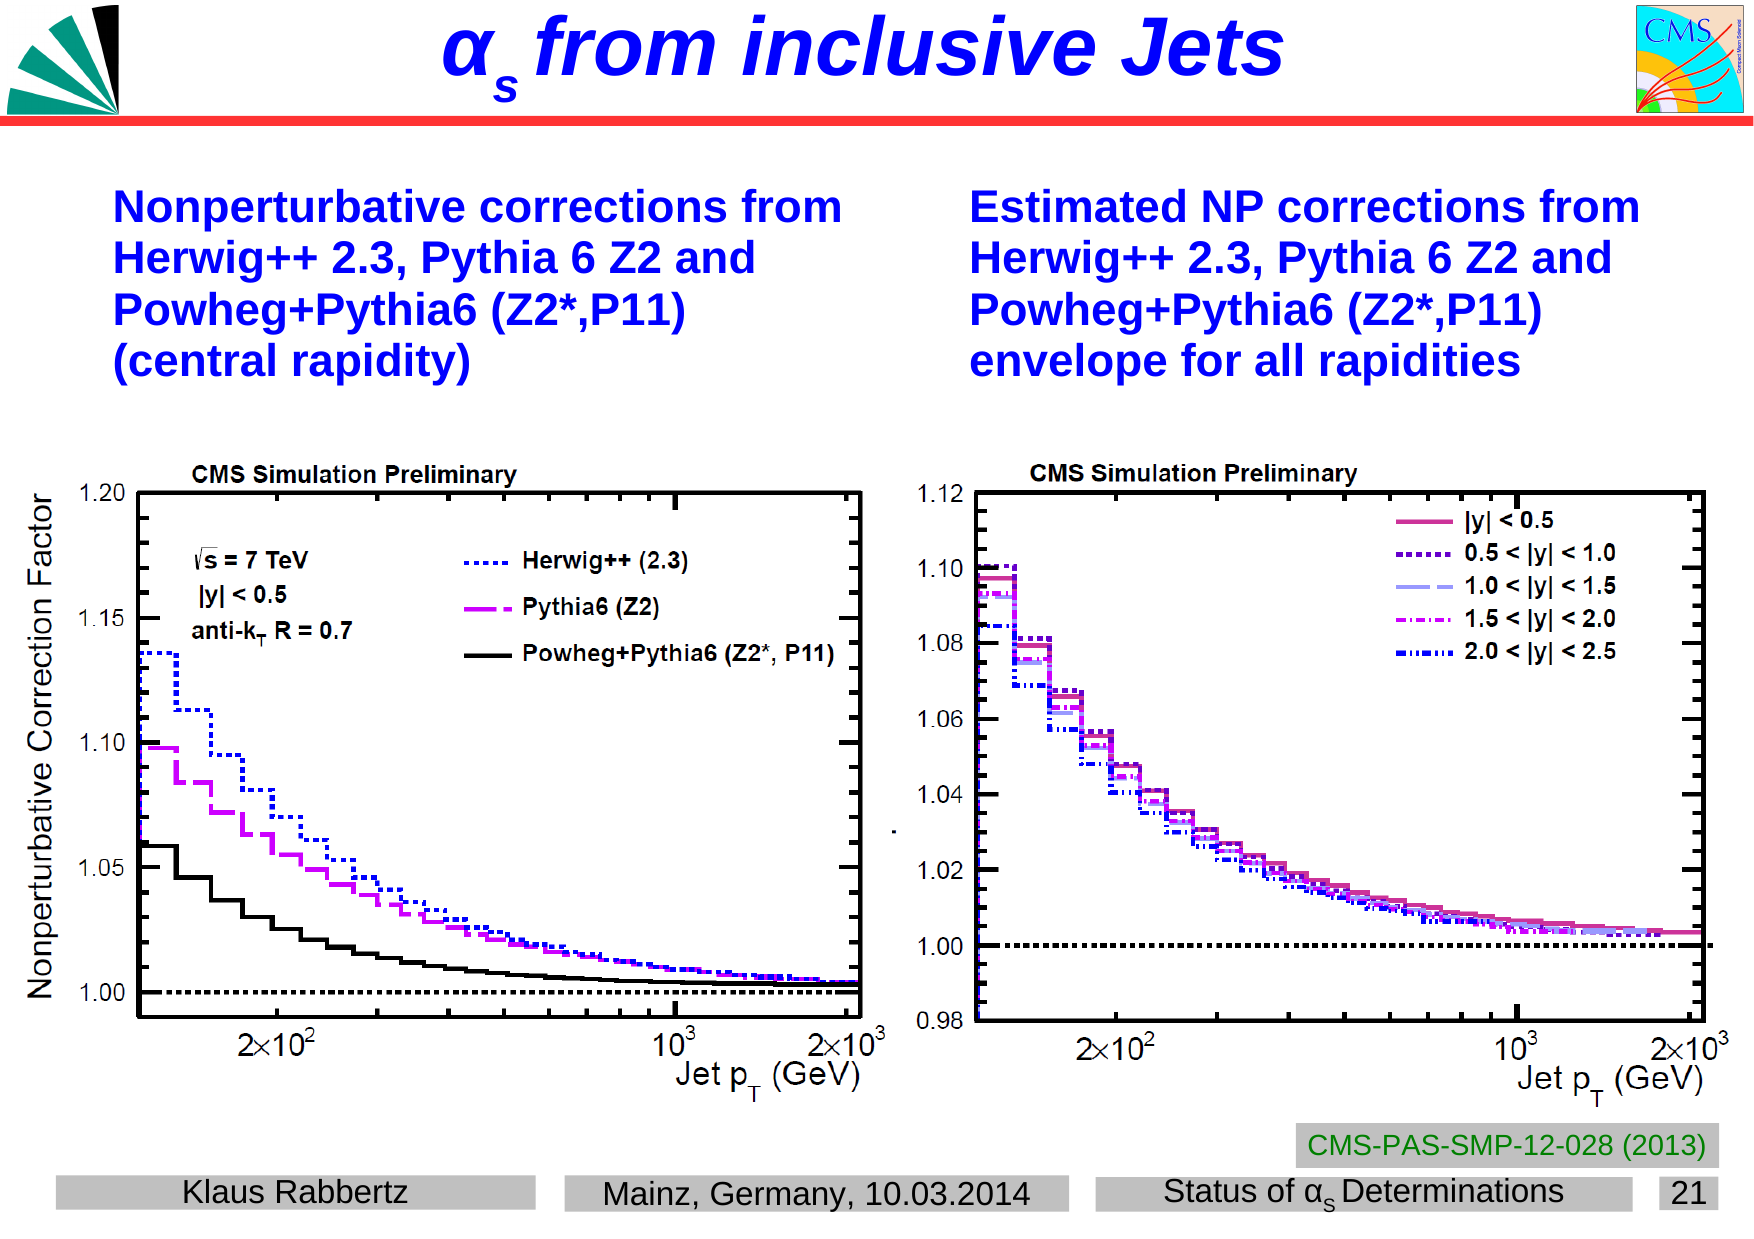

# αs from inclusive Jets
Nonperturbative corrections from
Herwig++ 2.3, Pythia 6 Z2 and
Powheg+Pythia6 (Z2*,P11)
(central rapidity)
Estimated NP corrections from
Herwig++ 2.3, Pythia 6 Z2 and
Powheg+Pythia6 (Z2*,P11)
envelope for all rapidities
CMS-PAS-SMP-12-028 (2013)